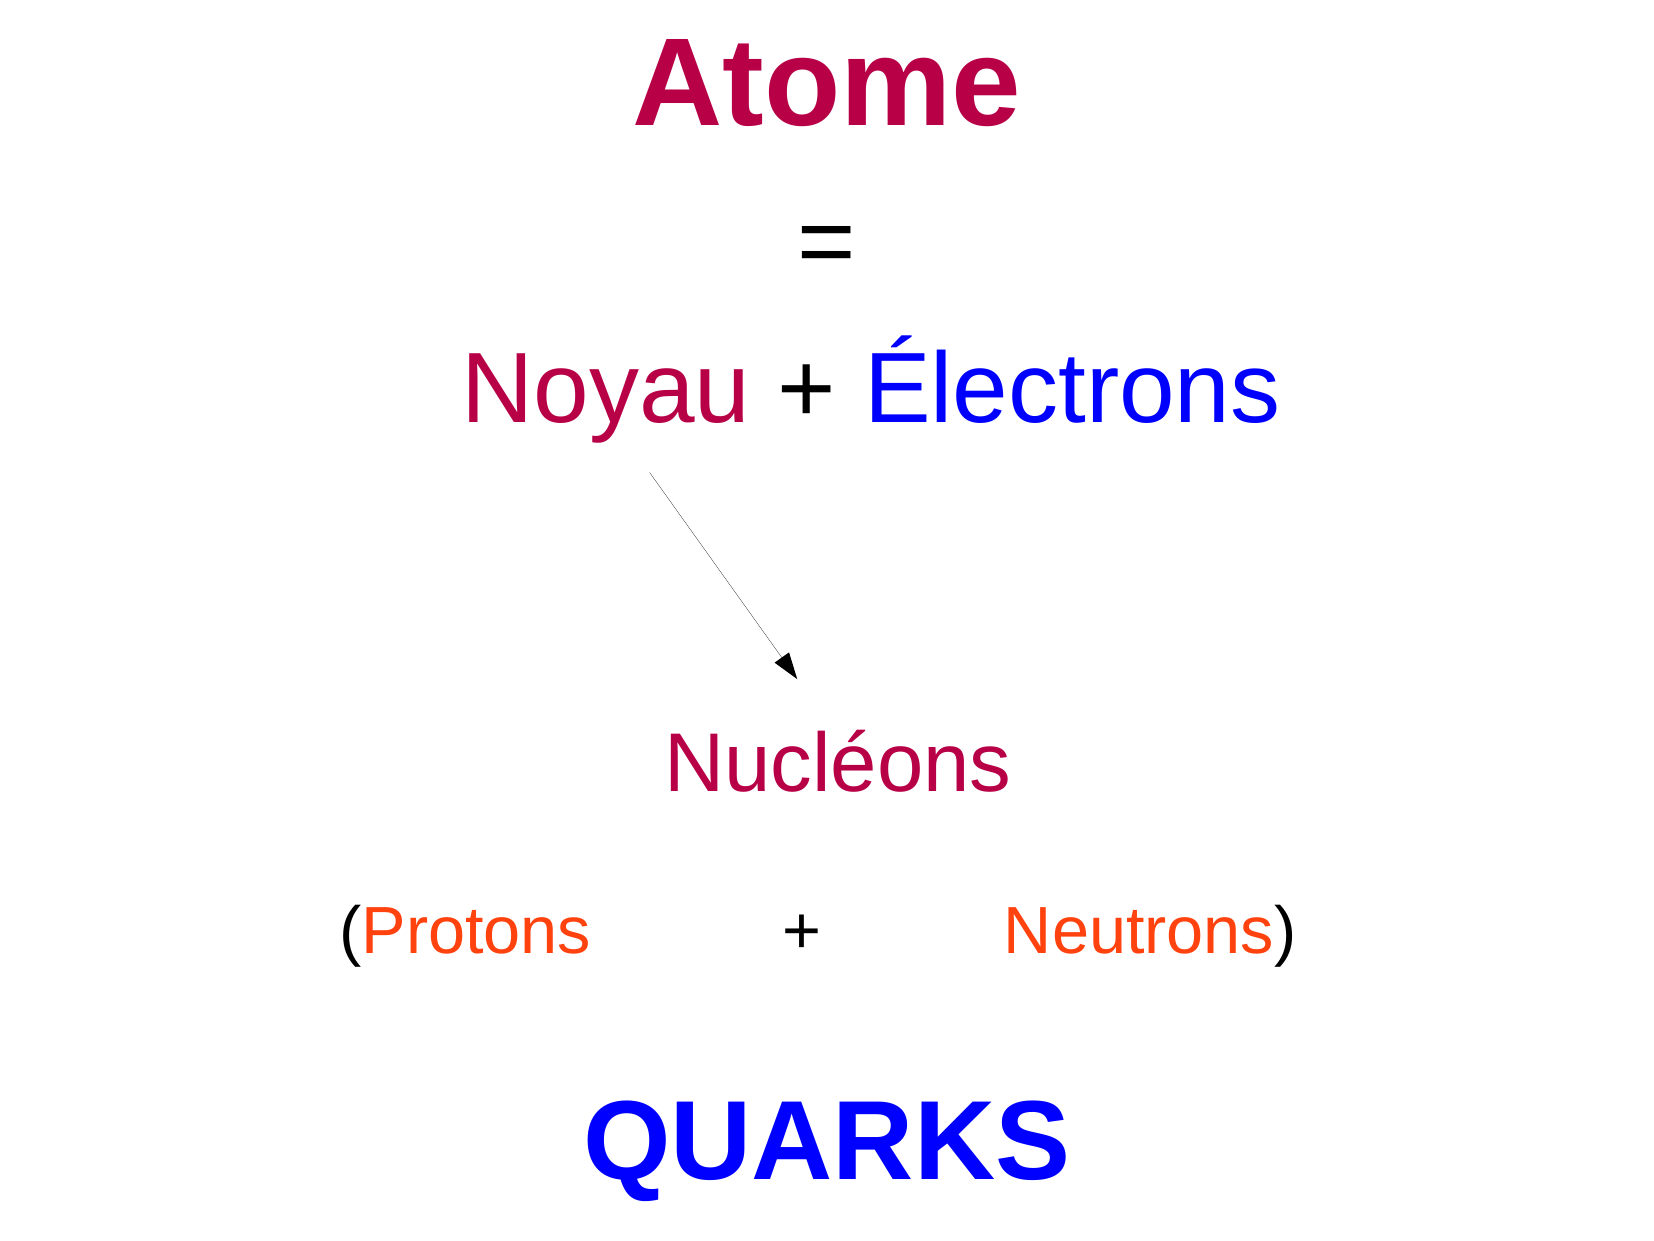

Atome
=
Noyau + Électrons
Nucléons
(Protons 			+		 	Neutrons)
QUARKS